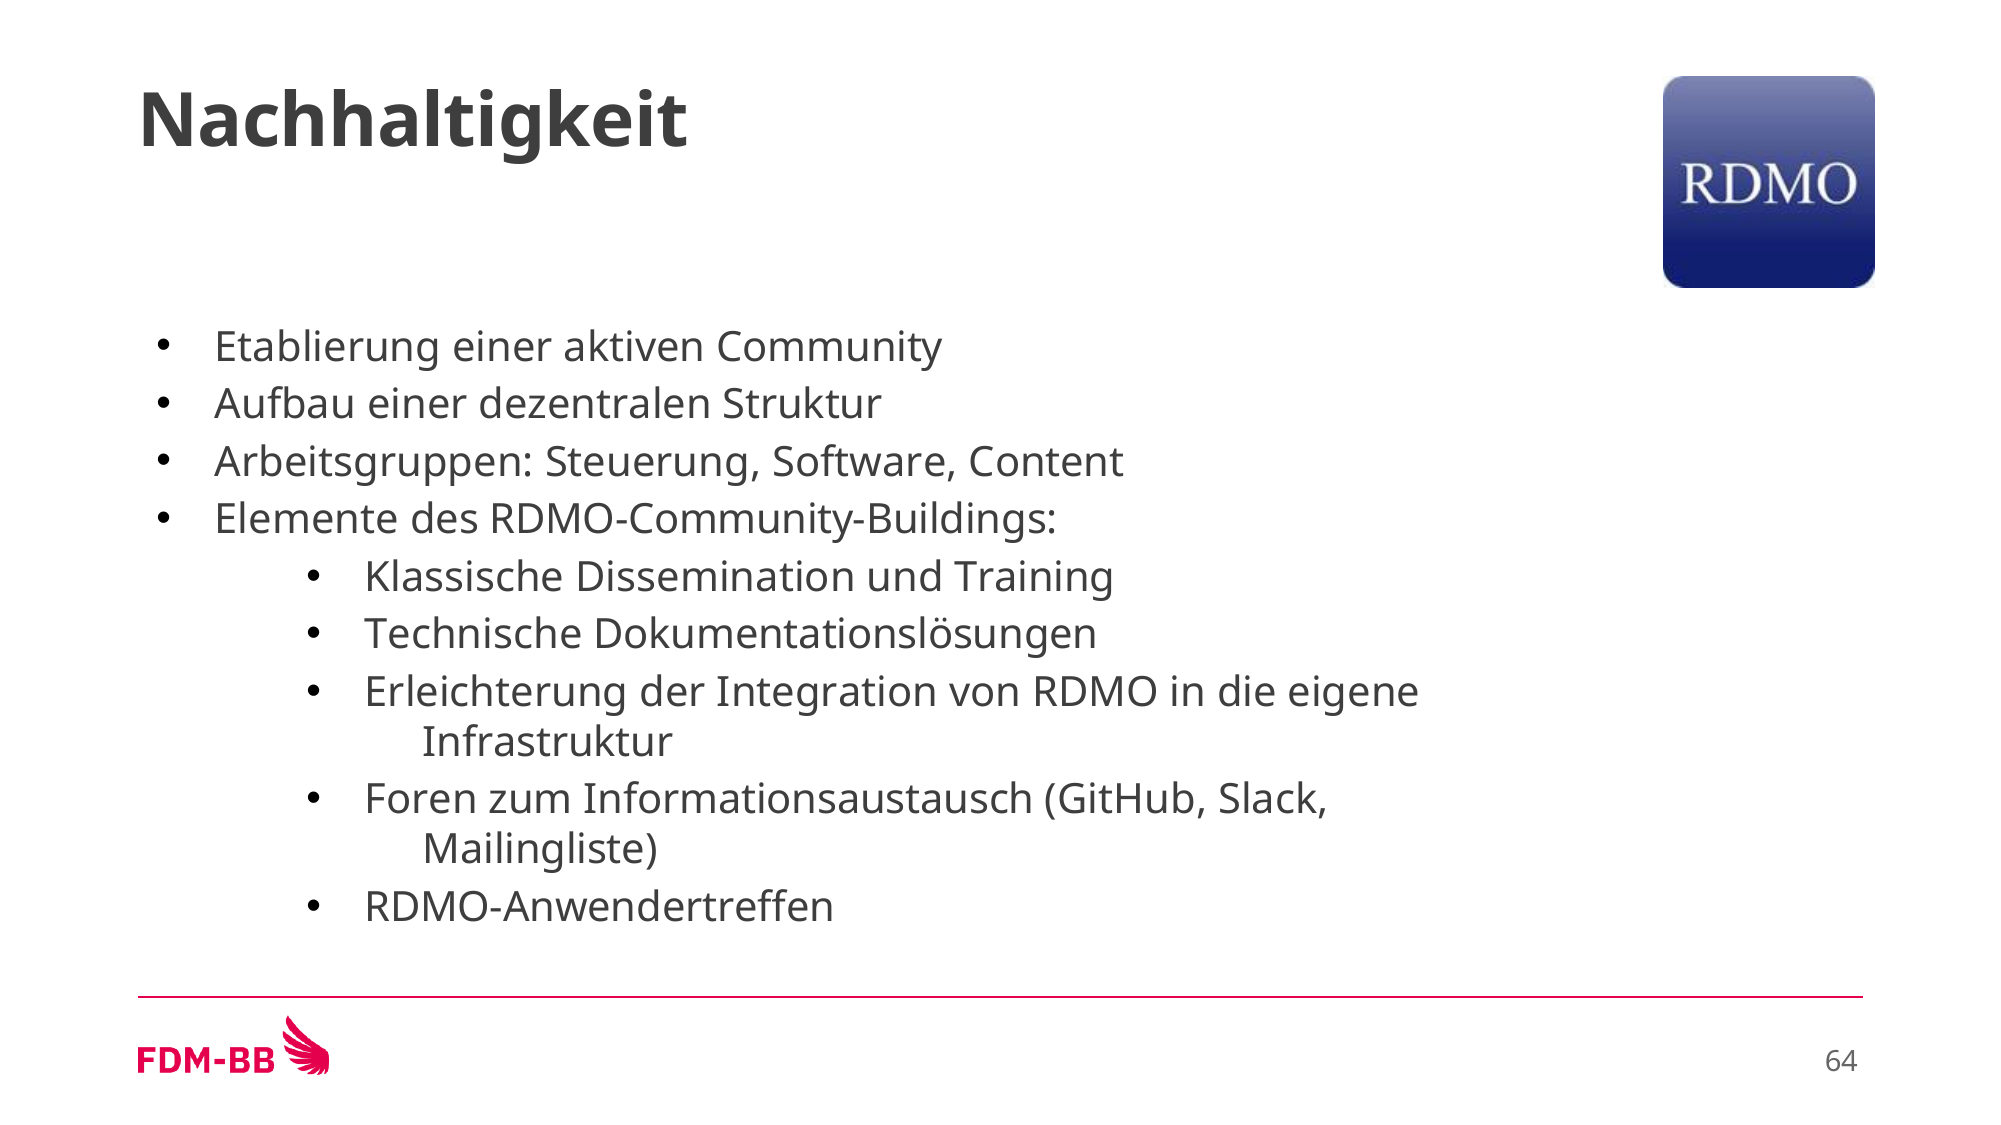

# Nachhaltigkeit
Etablierung einer aktiven Community
Aufbau einer dezentralen Struktur
Arbeitsgruppen: Steuerung, Software, Content
Elemente des RDMO-Community-Buildings:
Klassische Dissemination und Training
Technische Dokumentationslösungen
Erleichterung der Integration von RDMO in die eigene Infrastruktur
Foren zum Informationsaustausch (GitHub, Slack, Mailingliste)
RDMO-Anwendertreffen
64